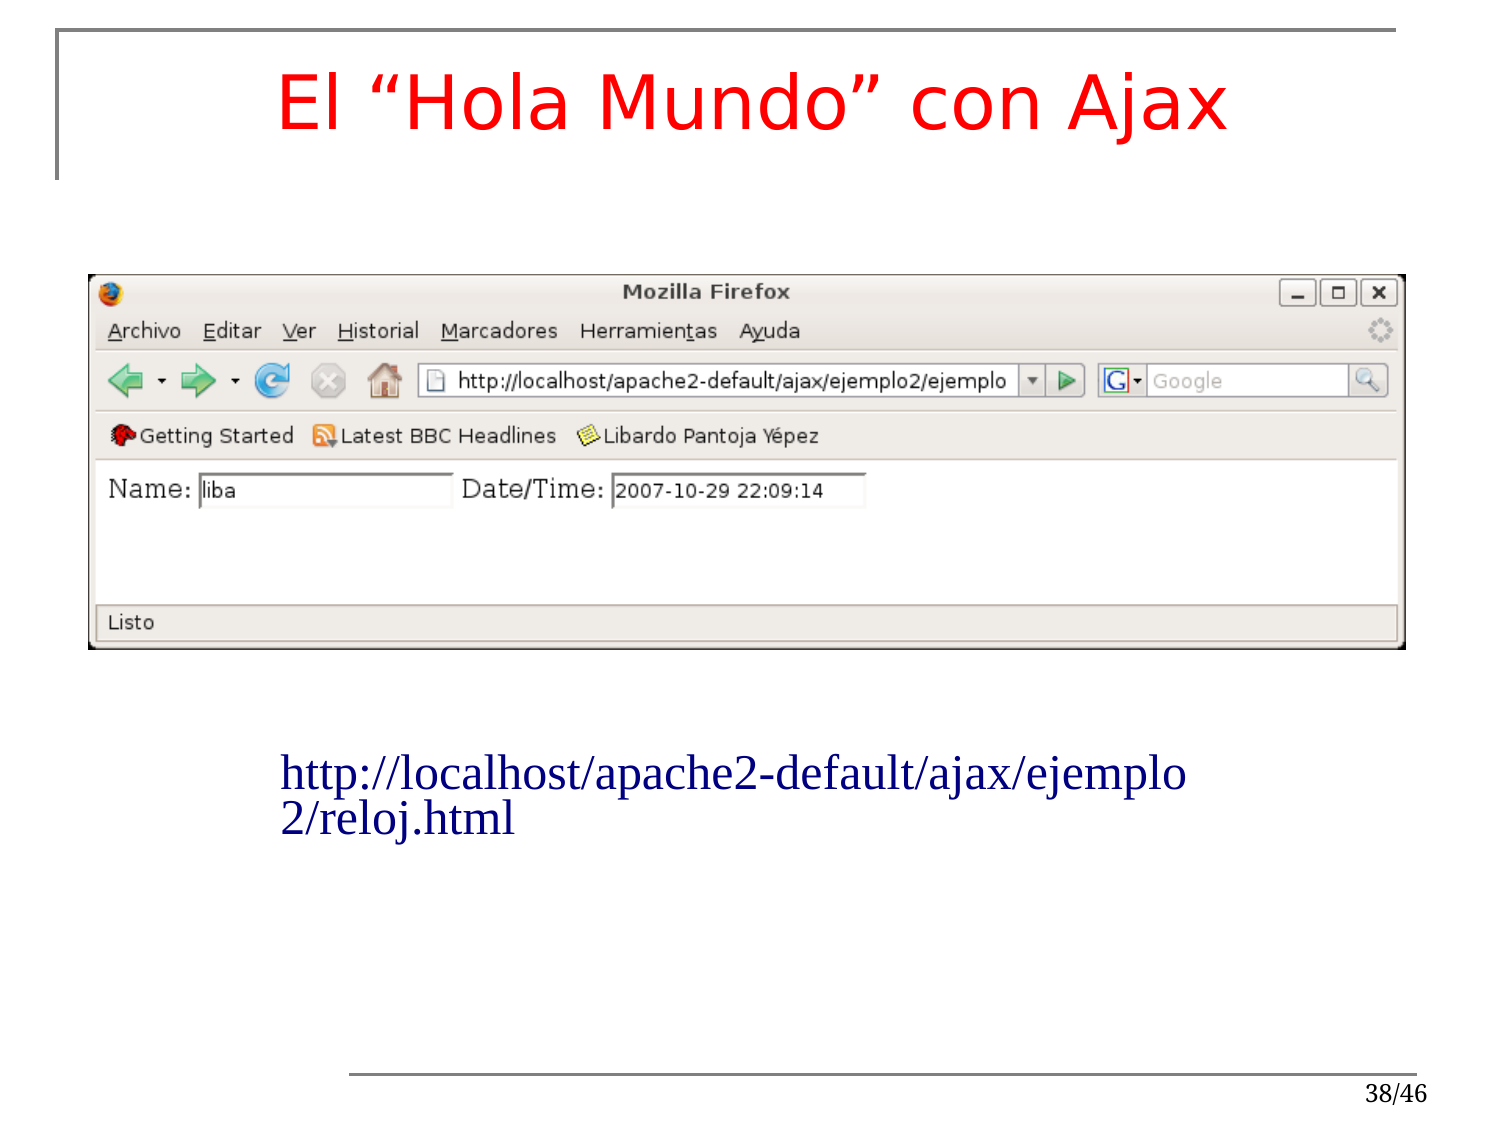

# El “Hola Mundo” con Ajax
http://localhost/apache2-default/ajax/ejemplo2/reloj.html